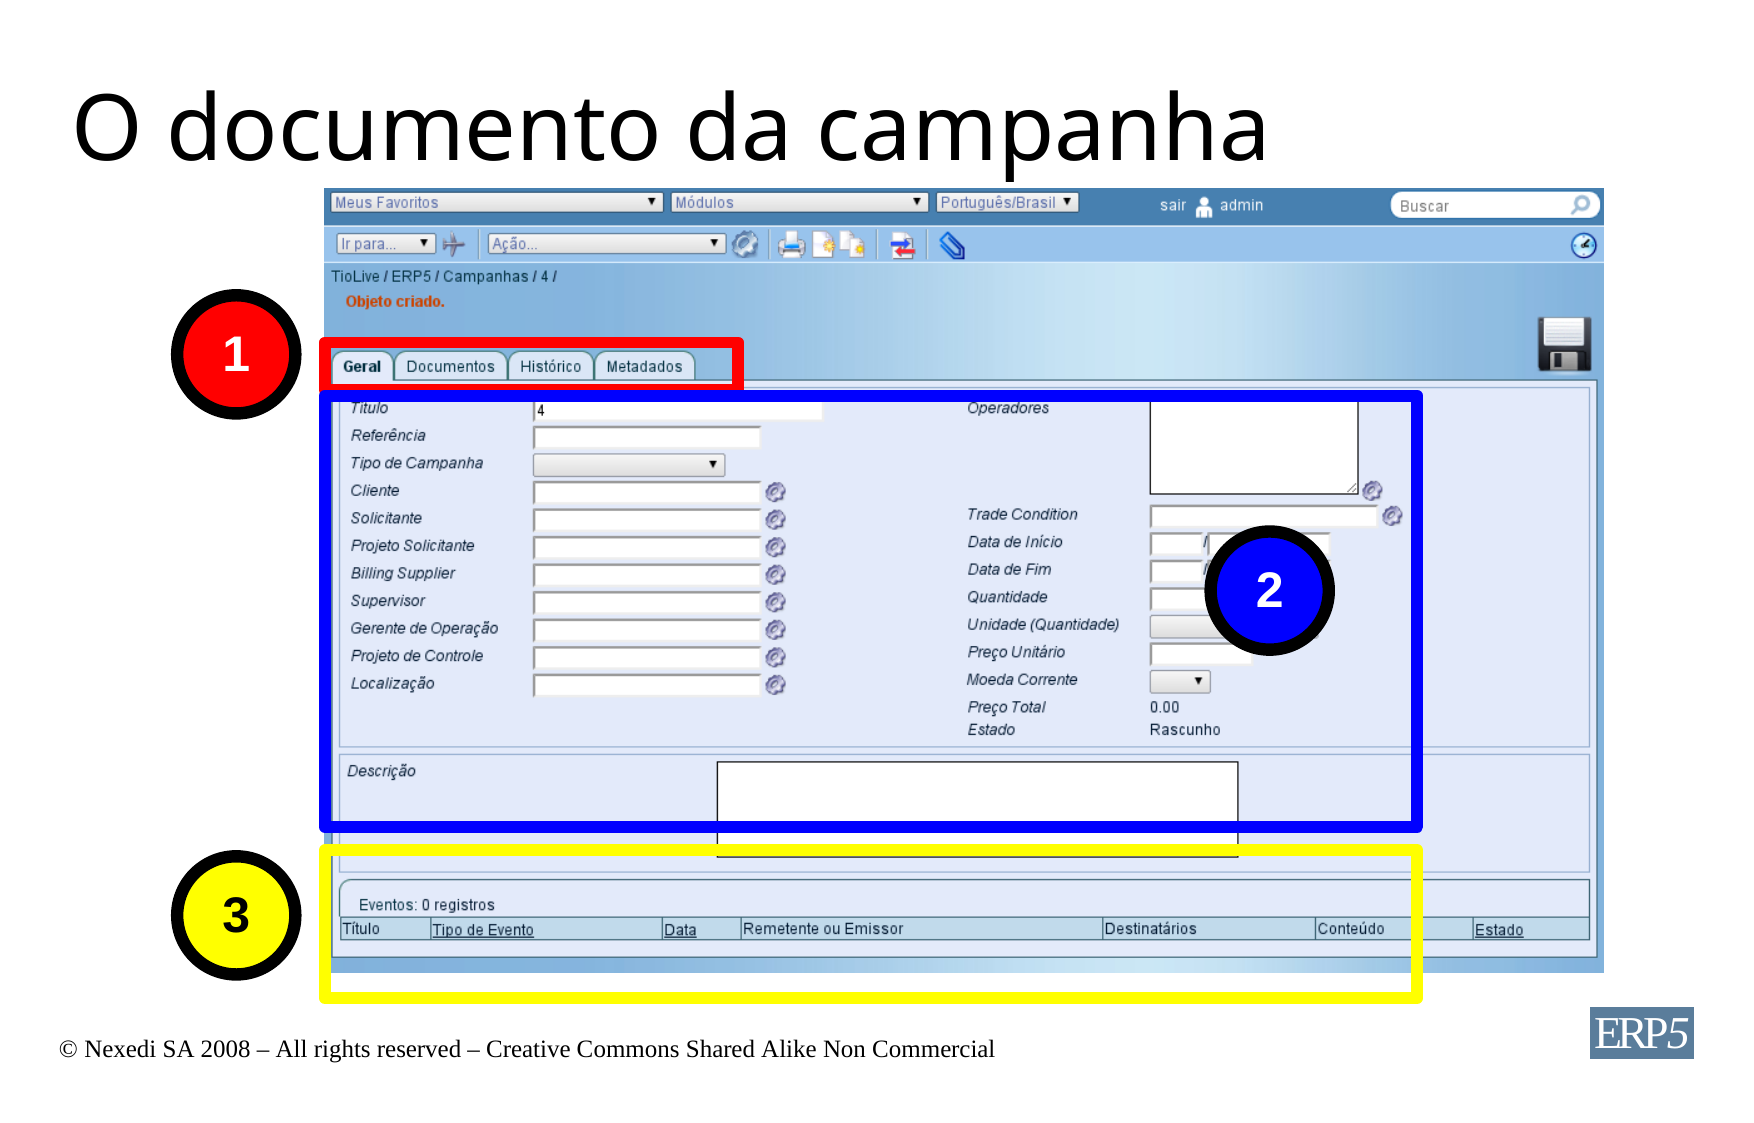

# O documento da campanha
1
2
3